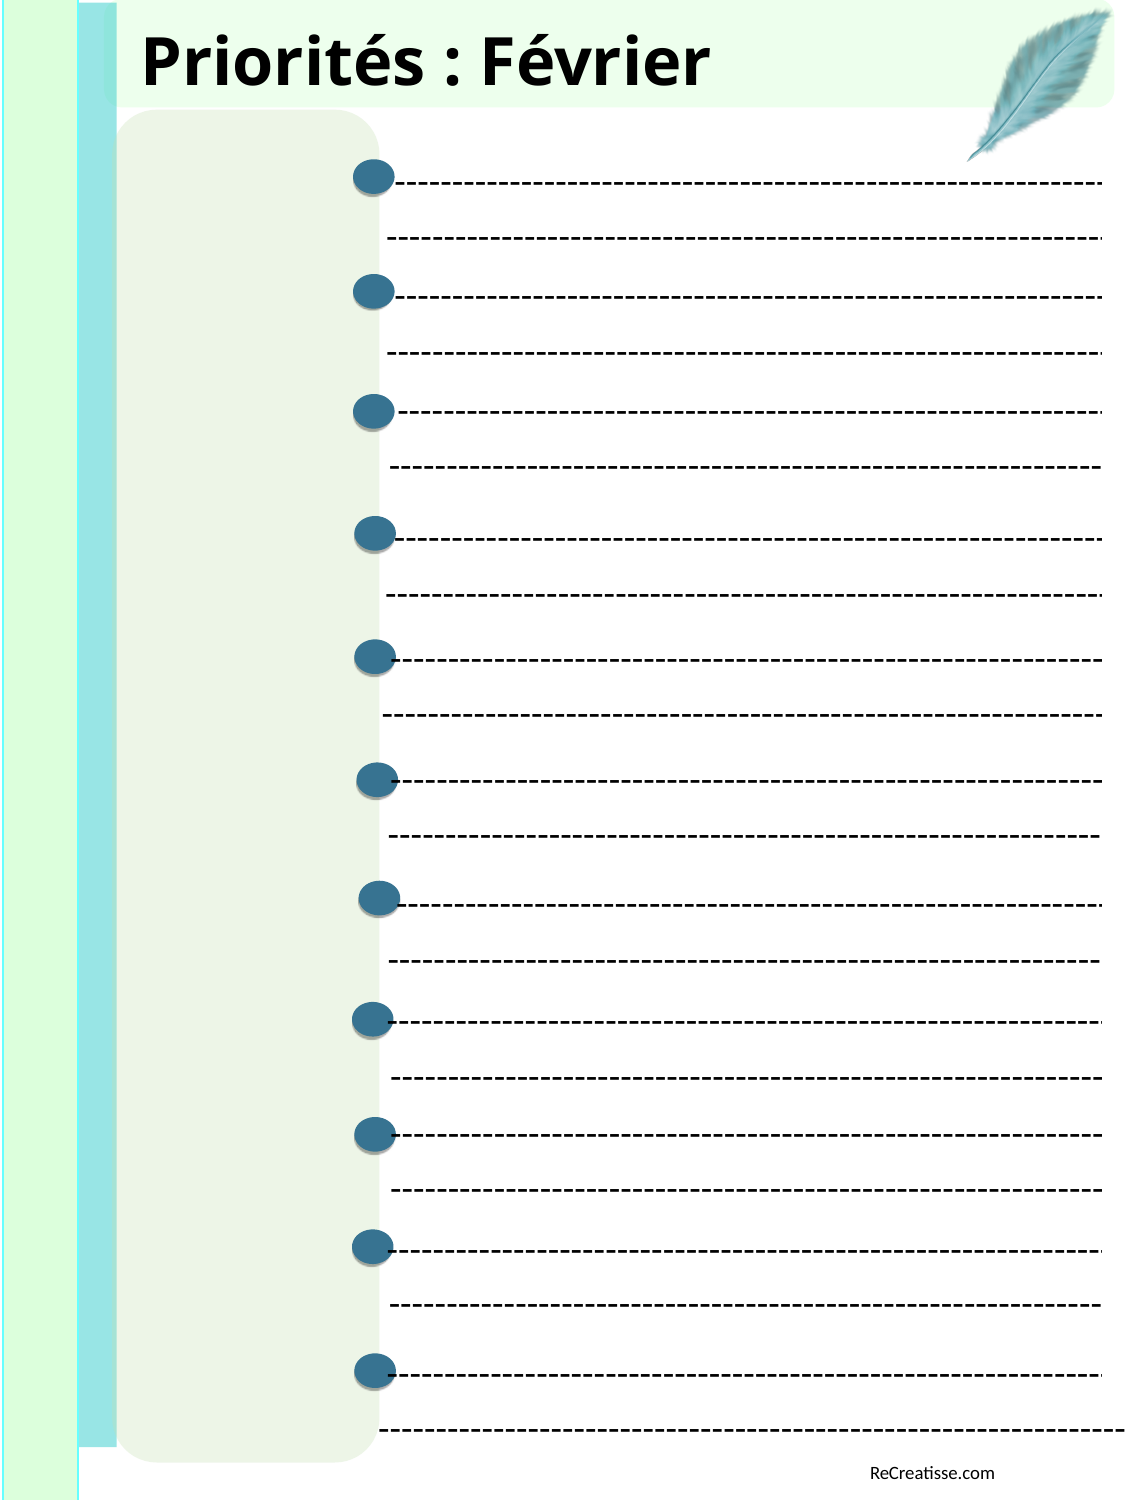

Priorités : Février
--------------------------------------------------------------------------------------
--------------------------------------------------------------------------------------
--------------------------------------------------------------------------------------
--------------------------------------------------------------------------------------
--------------------------------------------------------------------------------------
--------------------------------------------------------------------------------------
--------------------------------------------------------------------------------------
--------------------------------------------------------------------------------------
--------------------------------------------------------------------------------------
--------------------------------------------------------------------------------------
--------------------------------------------------------------------------------------
--------------------------------------------------------------------------------------
--------------------------------------------------------------------------------------
--------------------------------------------------------------------------------------
--------------------------------------------------------------------------------------
--------------------------------------------------------------------------------------
--------------------------------------------------------------------------------------
--------------------------------------------------------------------------------------
--------------------------------------------------------------------------------------
--------------------------------------------------------------------------------------
--------------------------------------------------------------------------------------
--------------------------------------------------------------------------------------
ReCreatisse.com